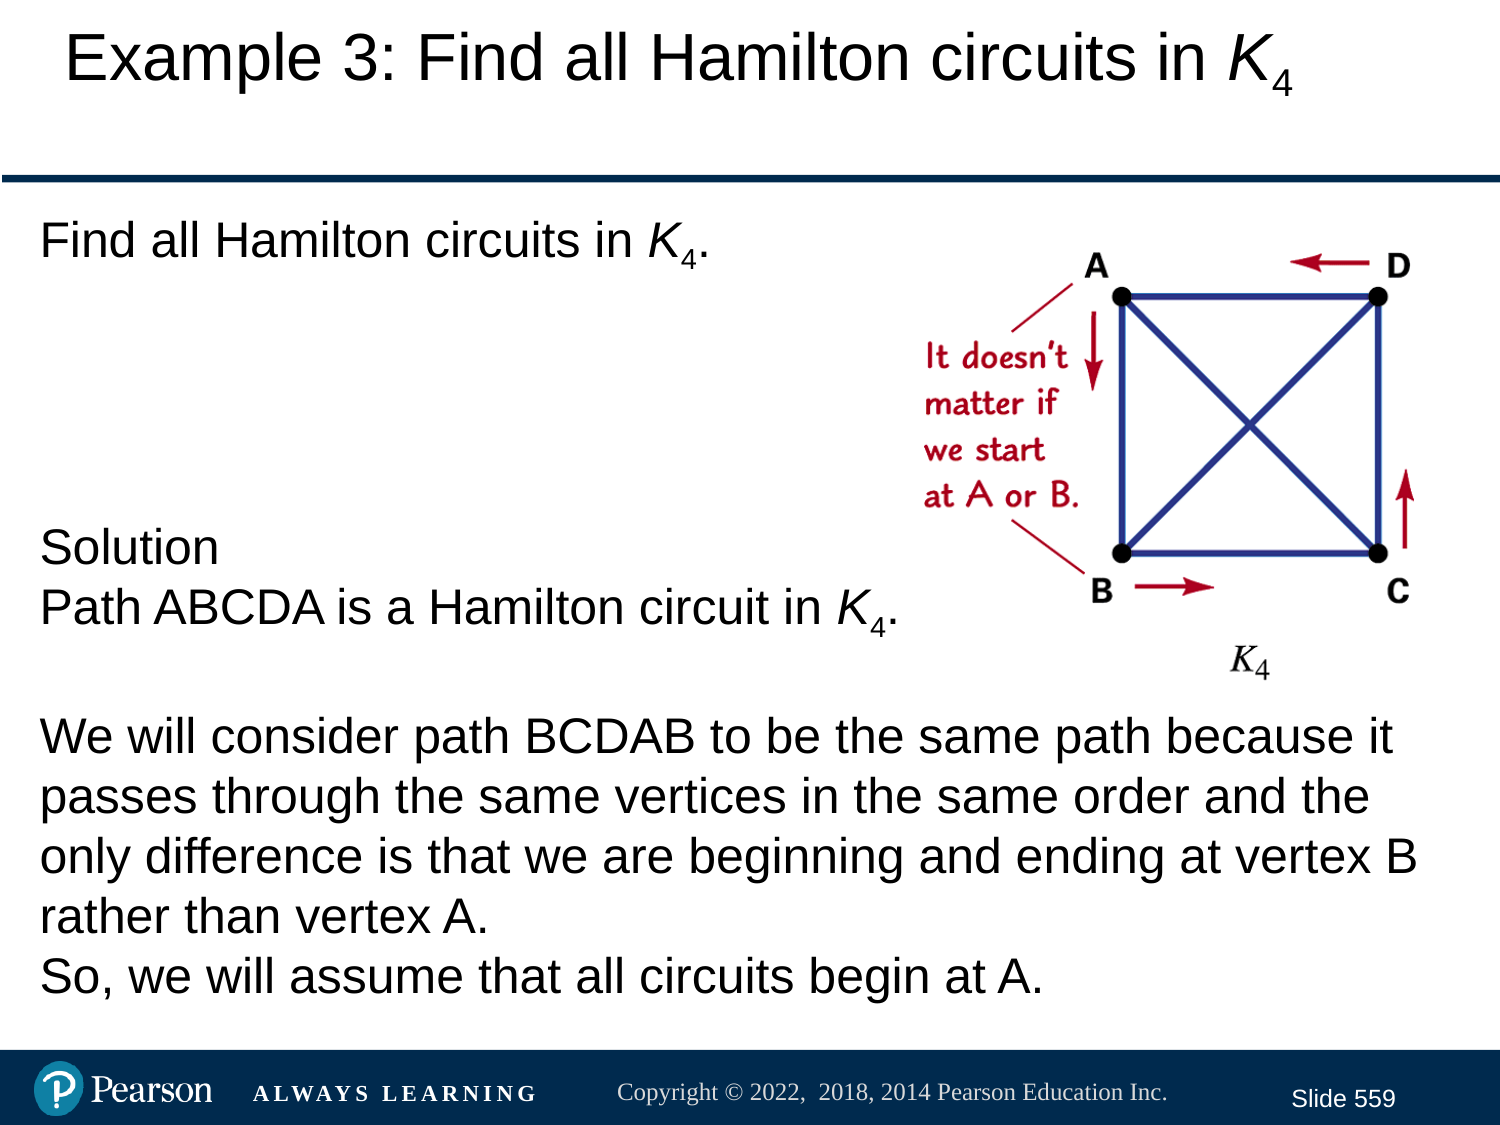

# Example 3: Find all Hamilton circuits in K4
Find all Hamilton circuits in K4.
Solution
Path ABCDA is a Hamilton circuit in K4.
We will consider path BCDAB to be the same path because it passes through the same vertices in the same order and the only difference is that we are beginning and ending at vertex B rather than vertex A.
So, we will assume that all circuits begin at A.